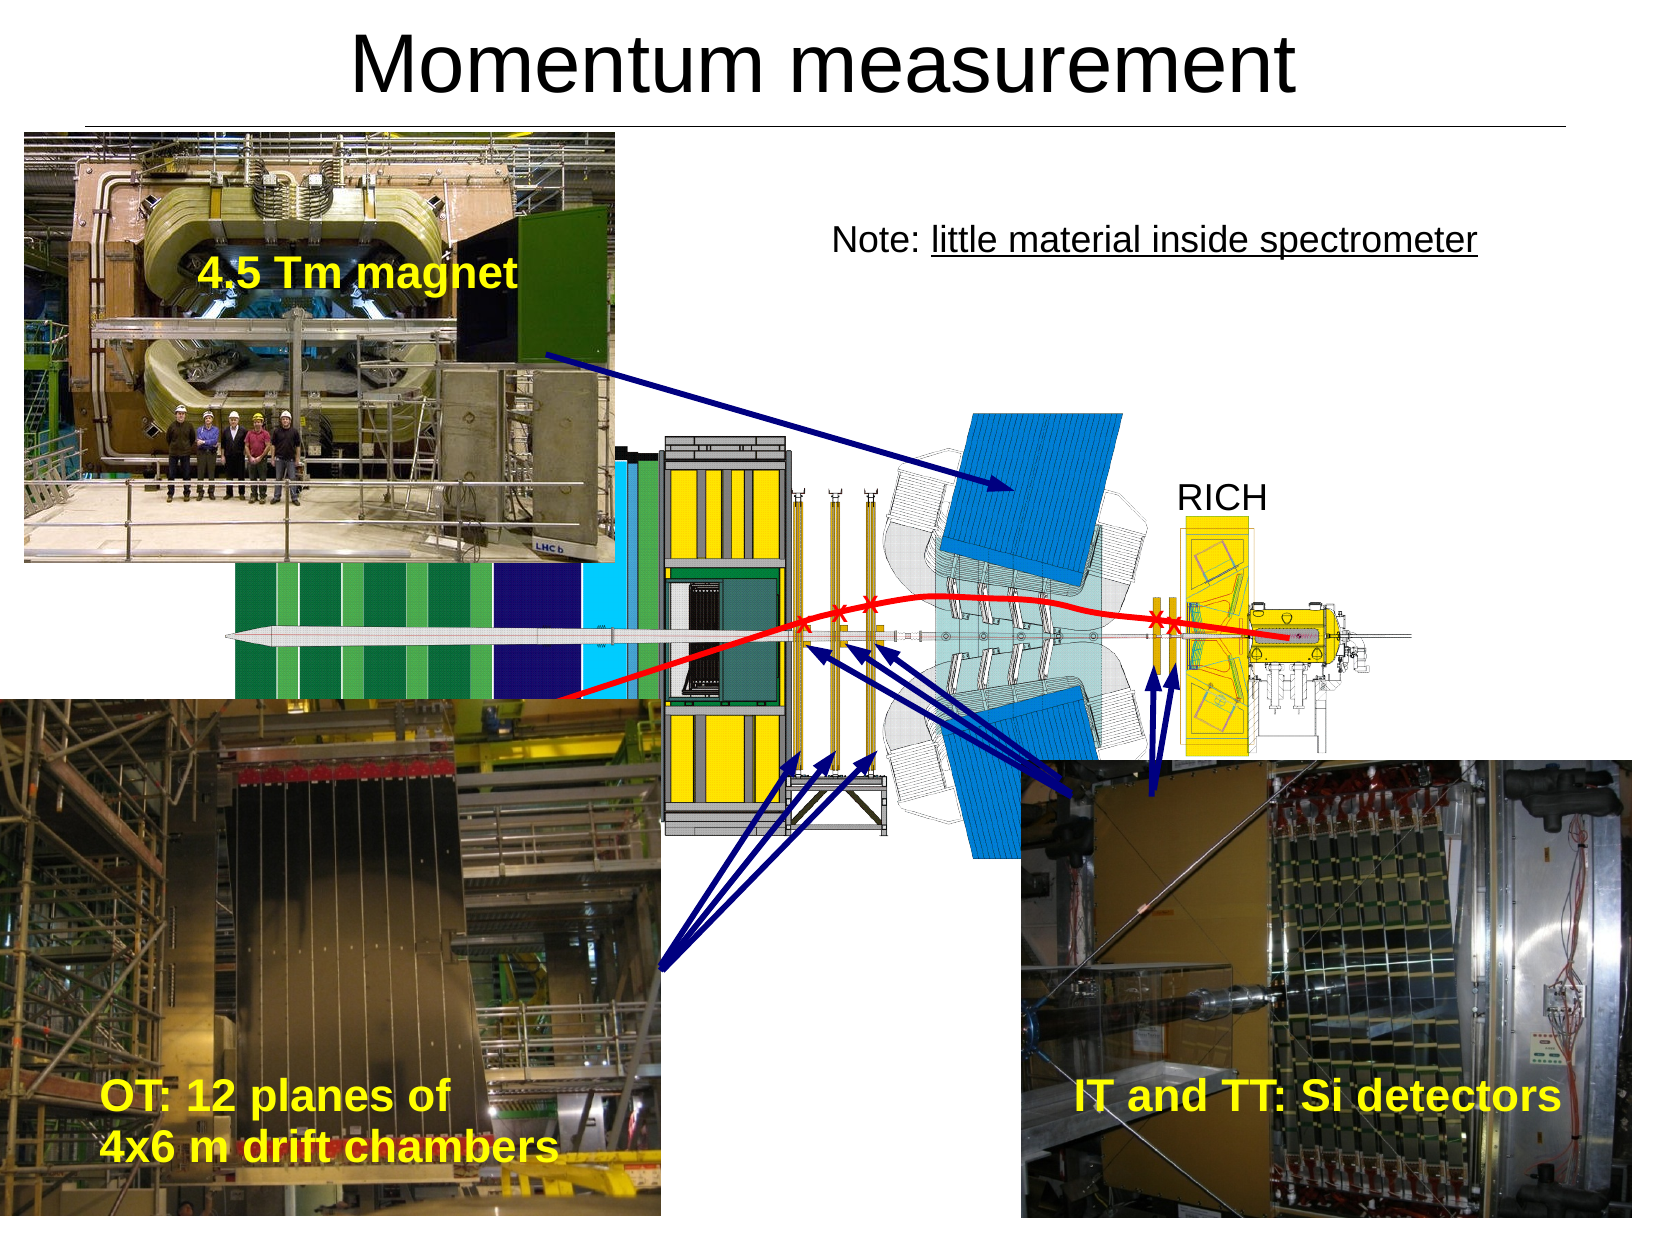

# Momentum measurement
4.5 Tm magnet
Note: little material inside spectrometer
X
X
X
X
X
RICH
IT and TT: Si detectors
OT: 12 planes of
4x6 m drift chambers
11